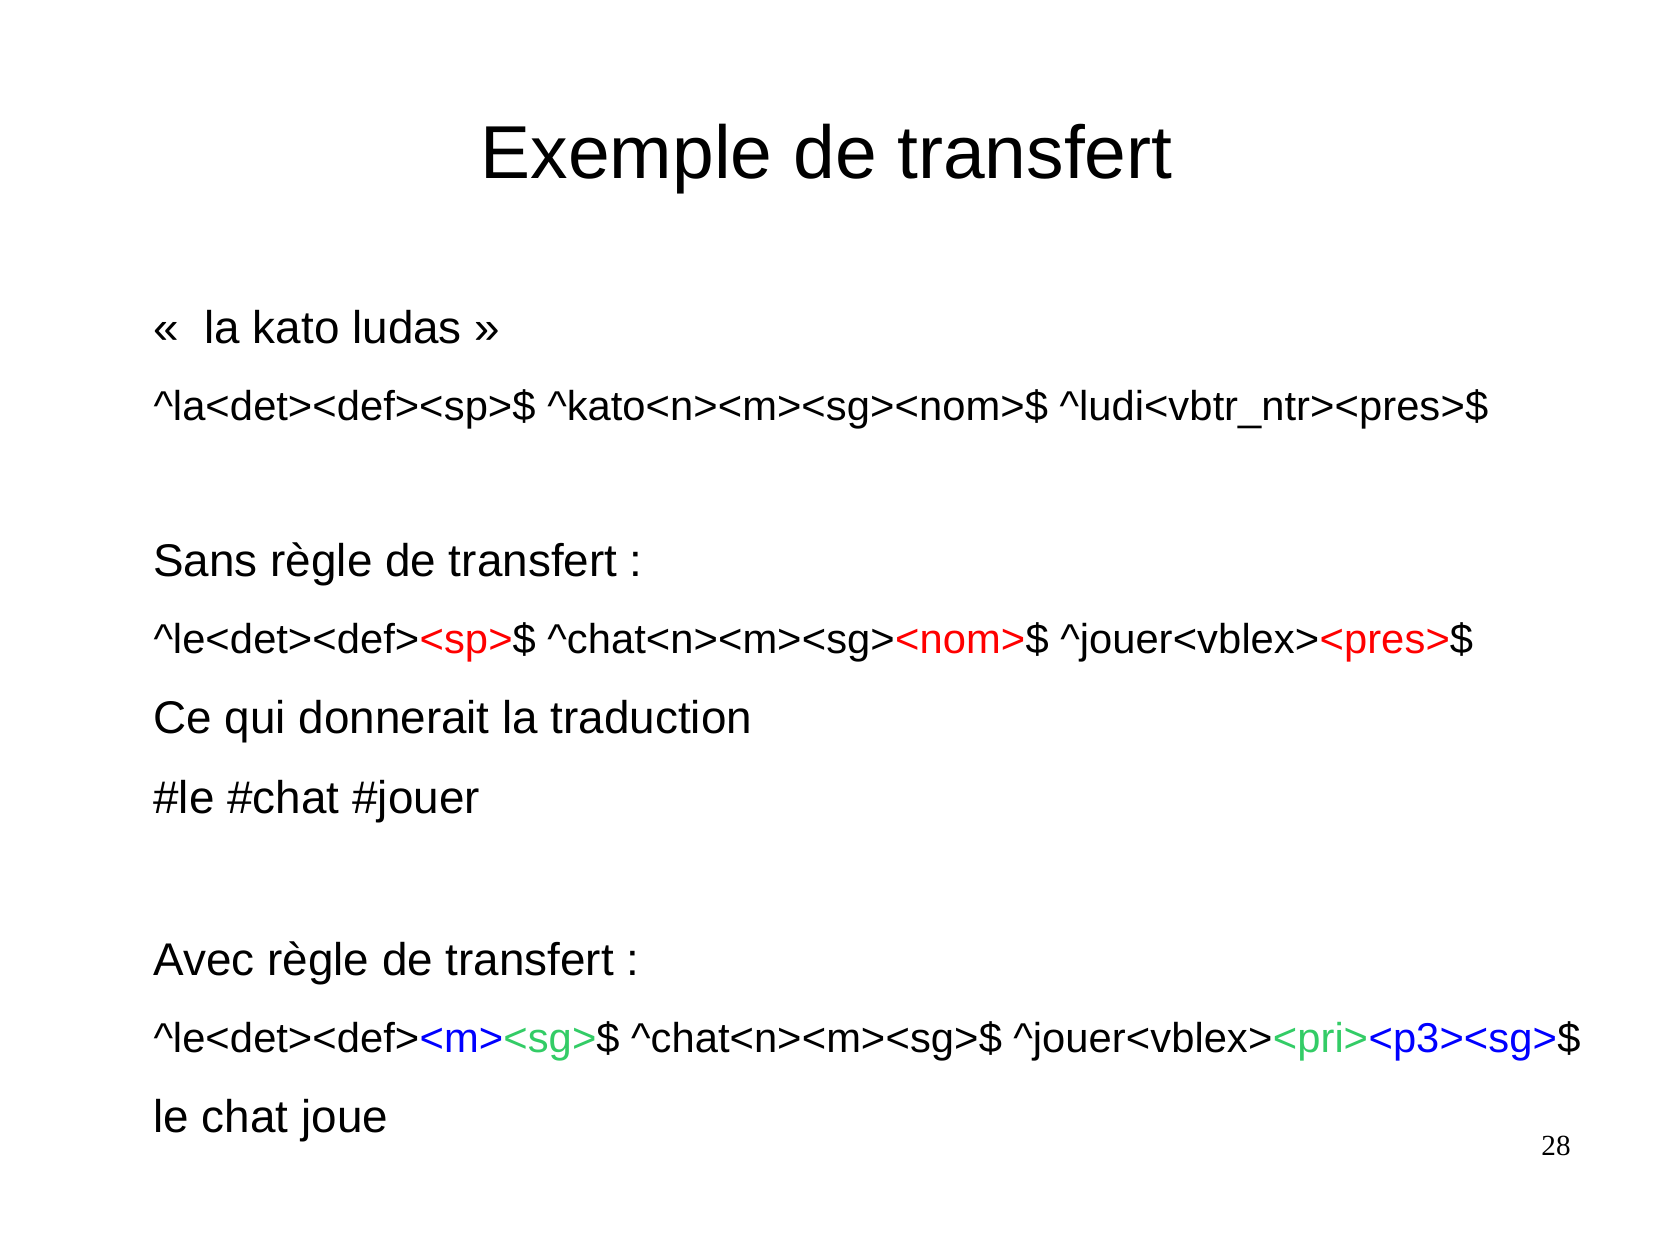

# Exemple de transfert
«  la kato ludas »
^la<det><def><sp>$ ^kato<n><m><sg><nom>$ ^ludi<vbtr_ntr><pres>$
Sans règle de transfert :
^le<det><def><sp>$ ^chat<n><m><sg><nom>$ ^jouer<vblex><pres>$
Ce qui donnerait la traduction
#le #chat #jouer
Avec règle de transfert :
^le<det><def><m><sg>$ ^chat<n><m><sg>$ ^jouer<vblex><pri><p3><sg>$
le chat joue
28